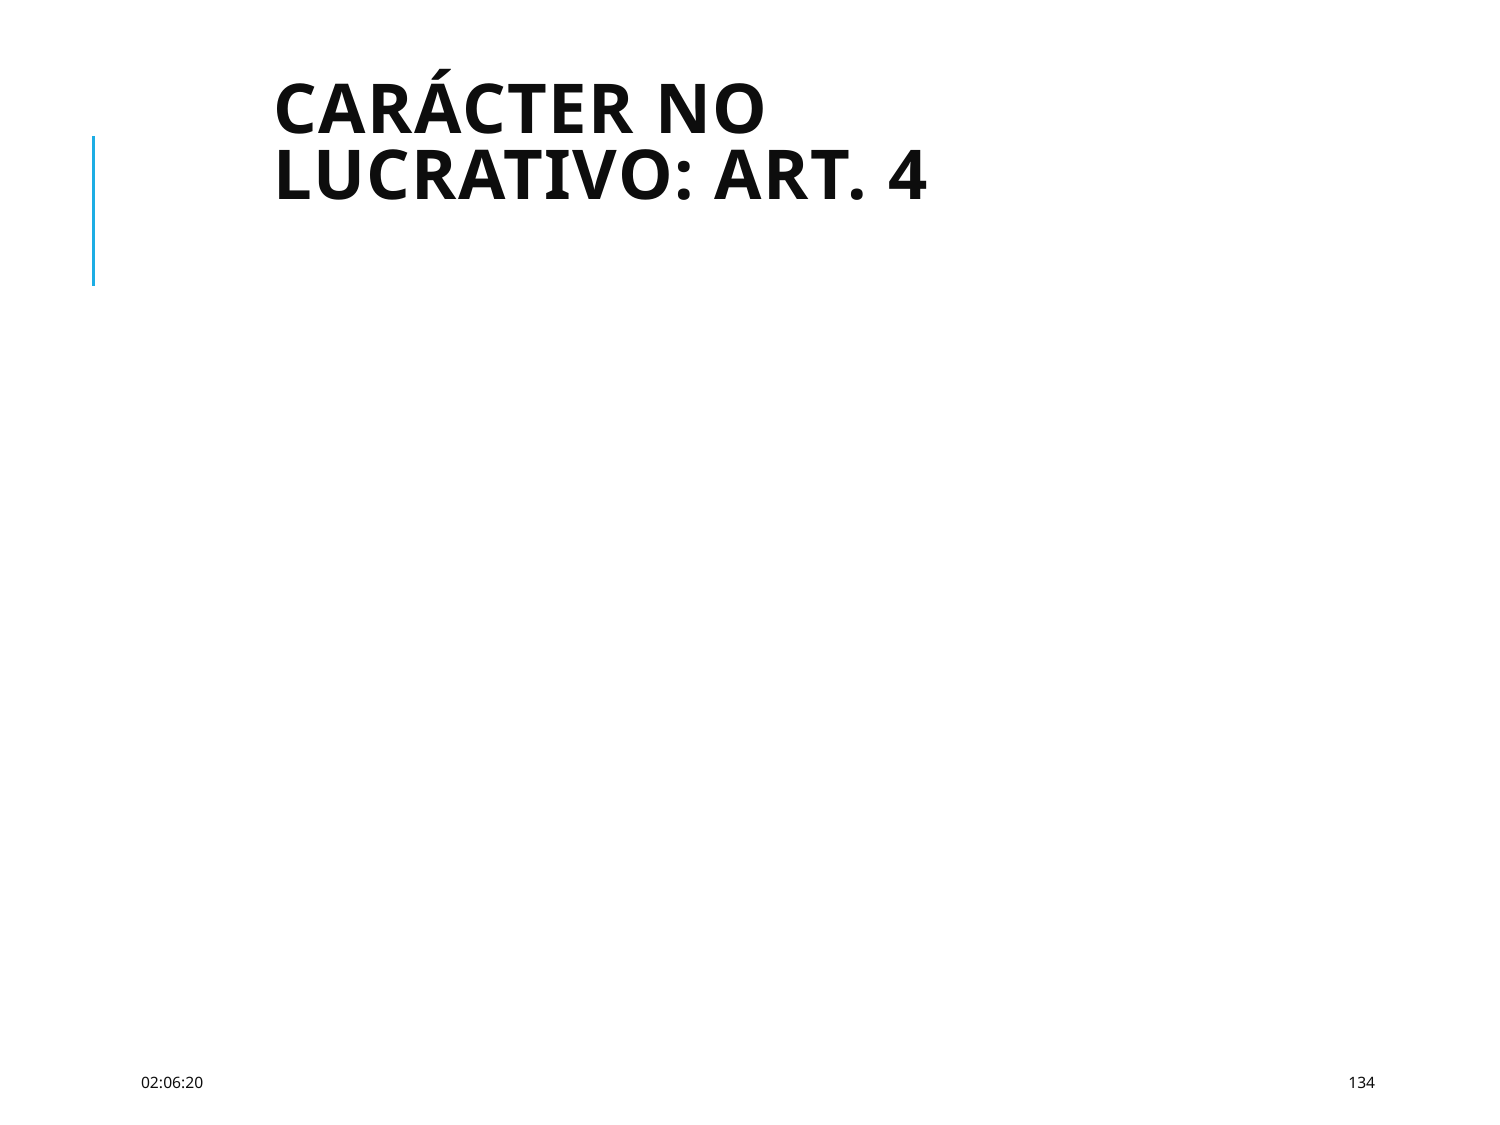

# Carácter no lucrativo: art. 4
02:48:06